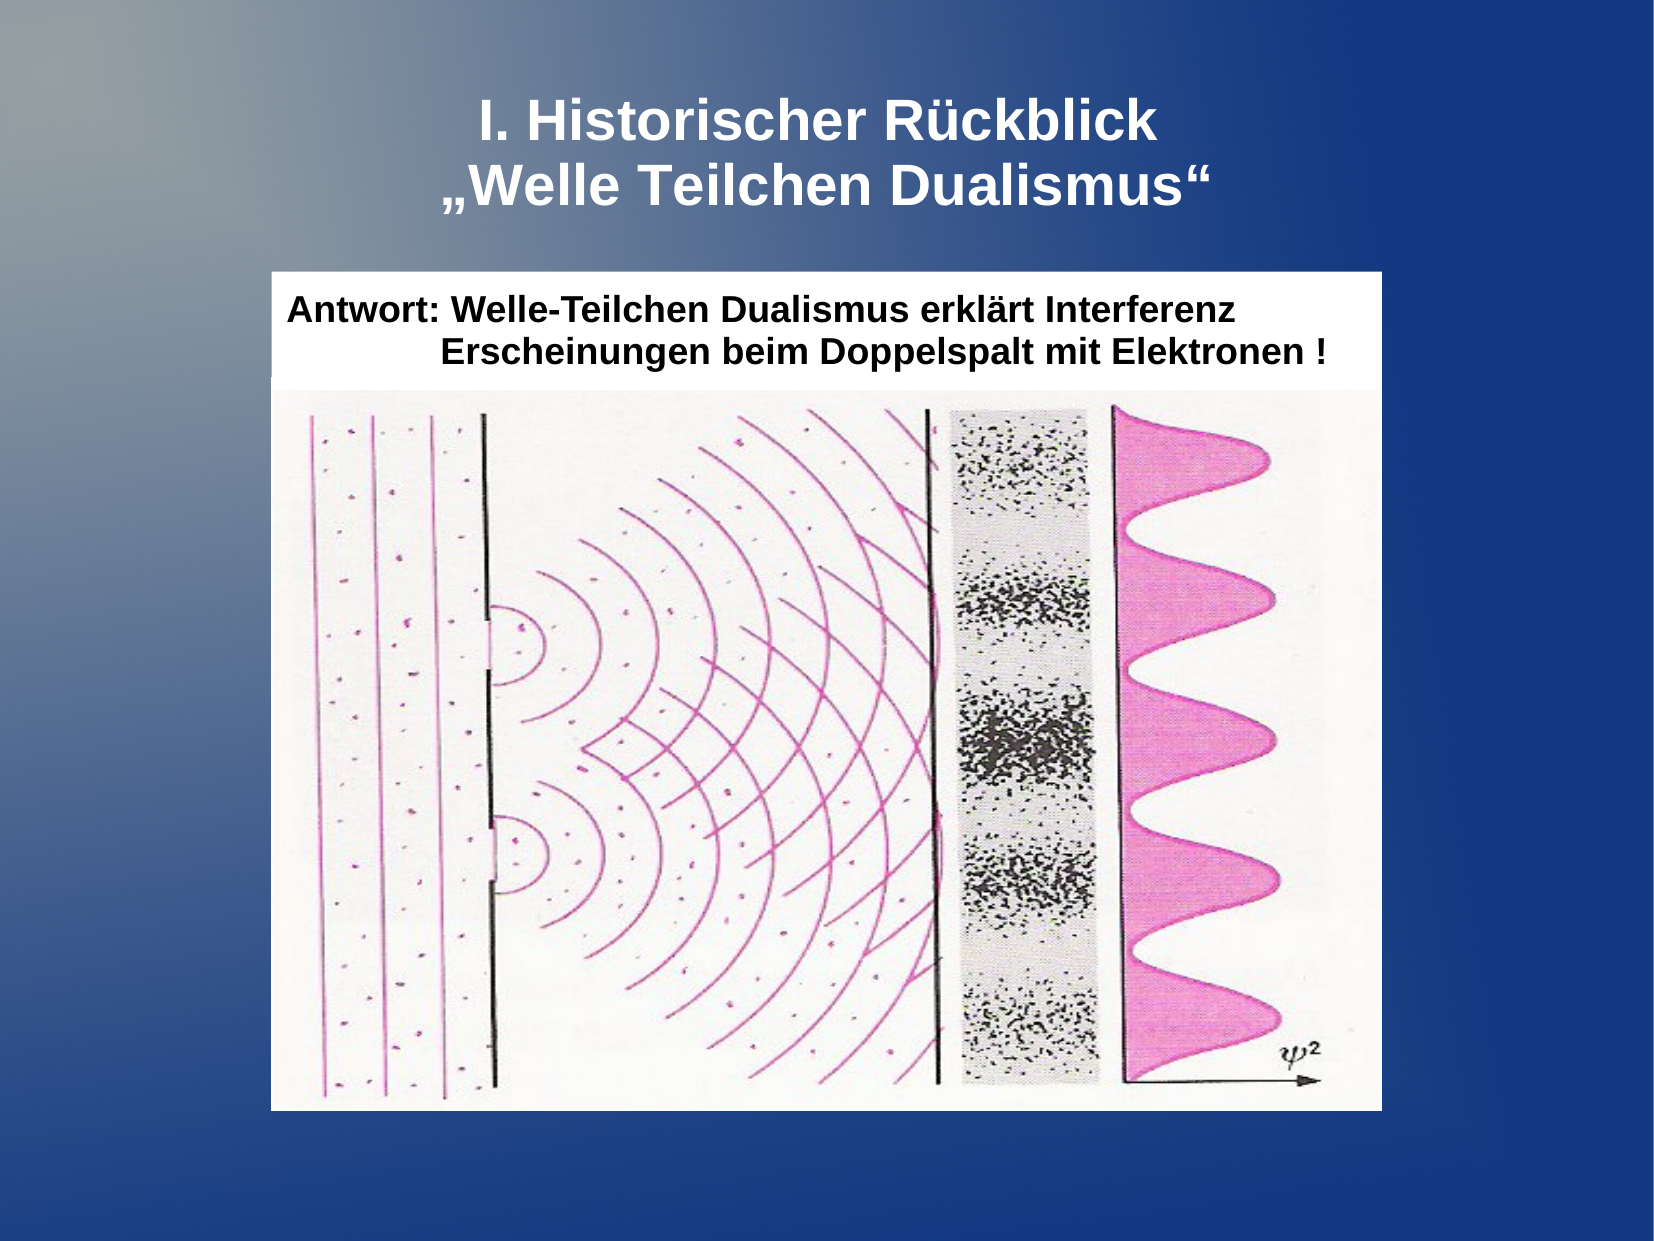

# I. Historischer Rückblick „Welle Teilchen Dualismus“
Antwort: Welle-Teilchen Dualismus erklärt Interferenz
 Erscheinungen beim Doppelspalt mit Elektronen !